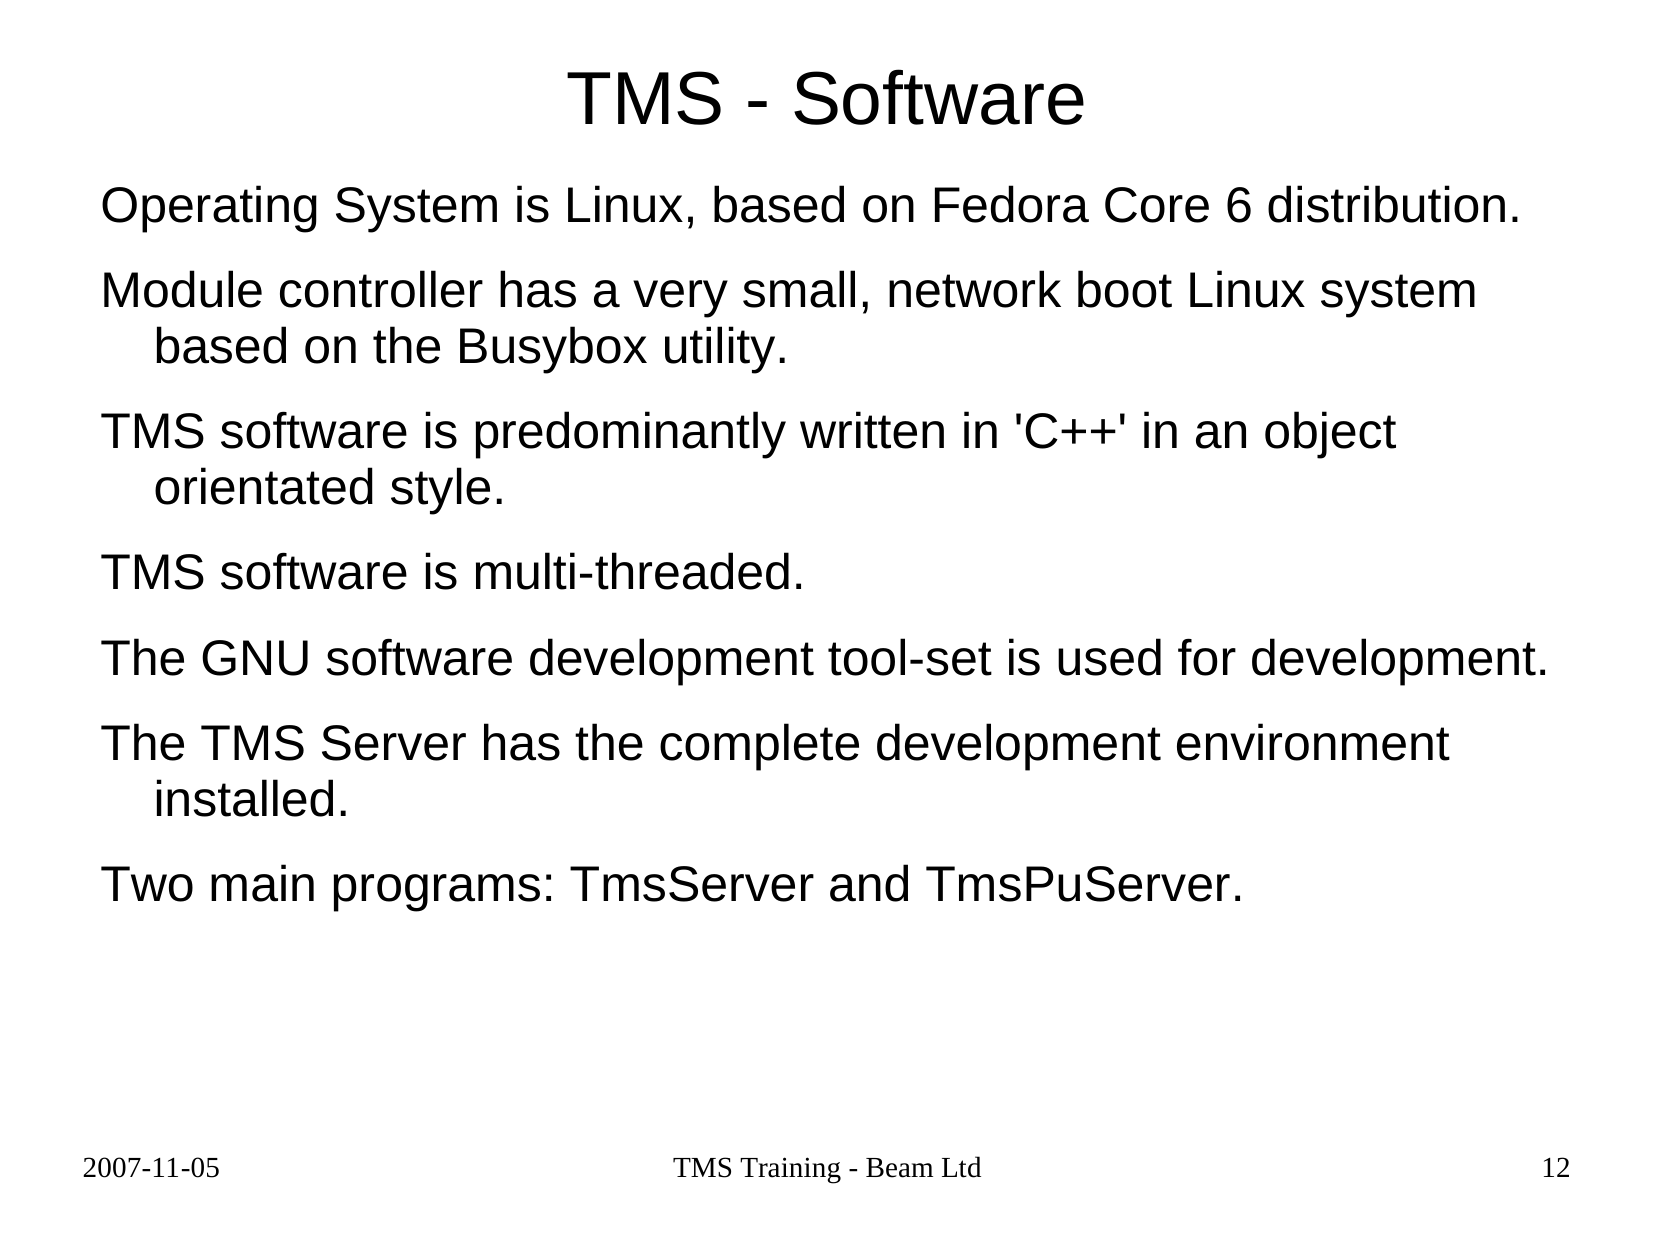

# TMS - Software
Operating System is Linux, based on Fedora Core 6 distribution.
Module controller has a very small, network boot Linux system based on the Busybox utility.
TMS software is predominantly written in 'C++' in an object orientated style.
TMS software is multi-threaded.
The GNU software development tool-set is used for development.
The TMS Server has the complete development environment installed.
Two main programs: TmsServer and TmsPuServer.
12